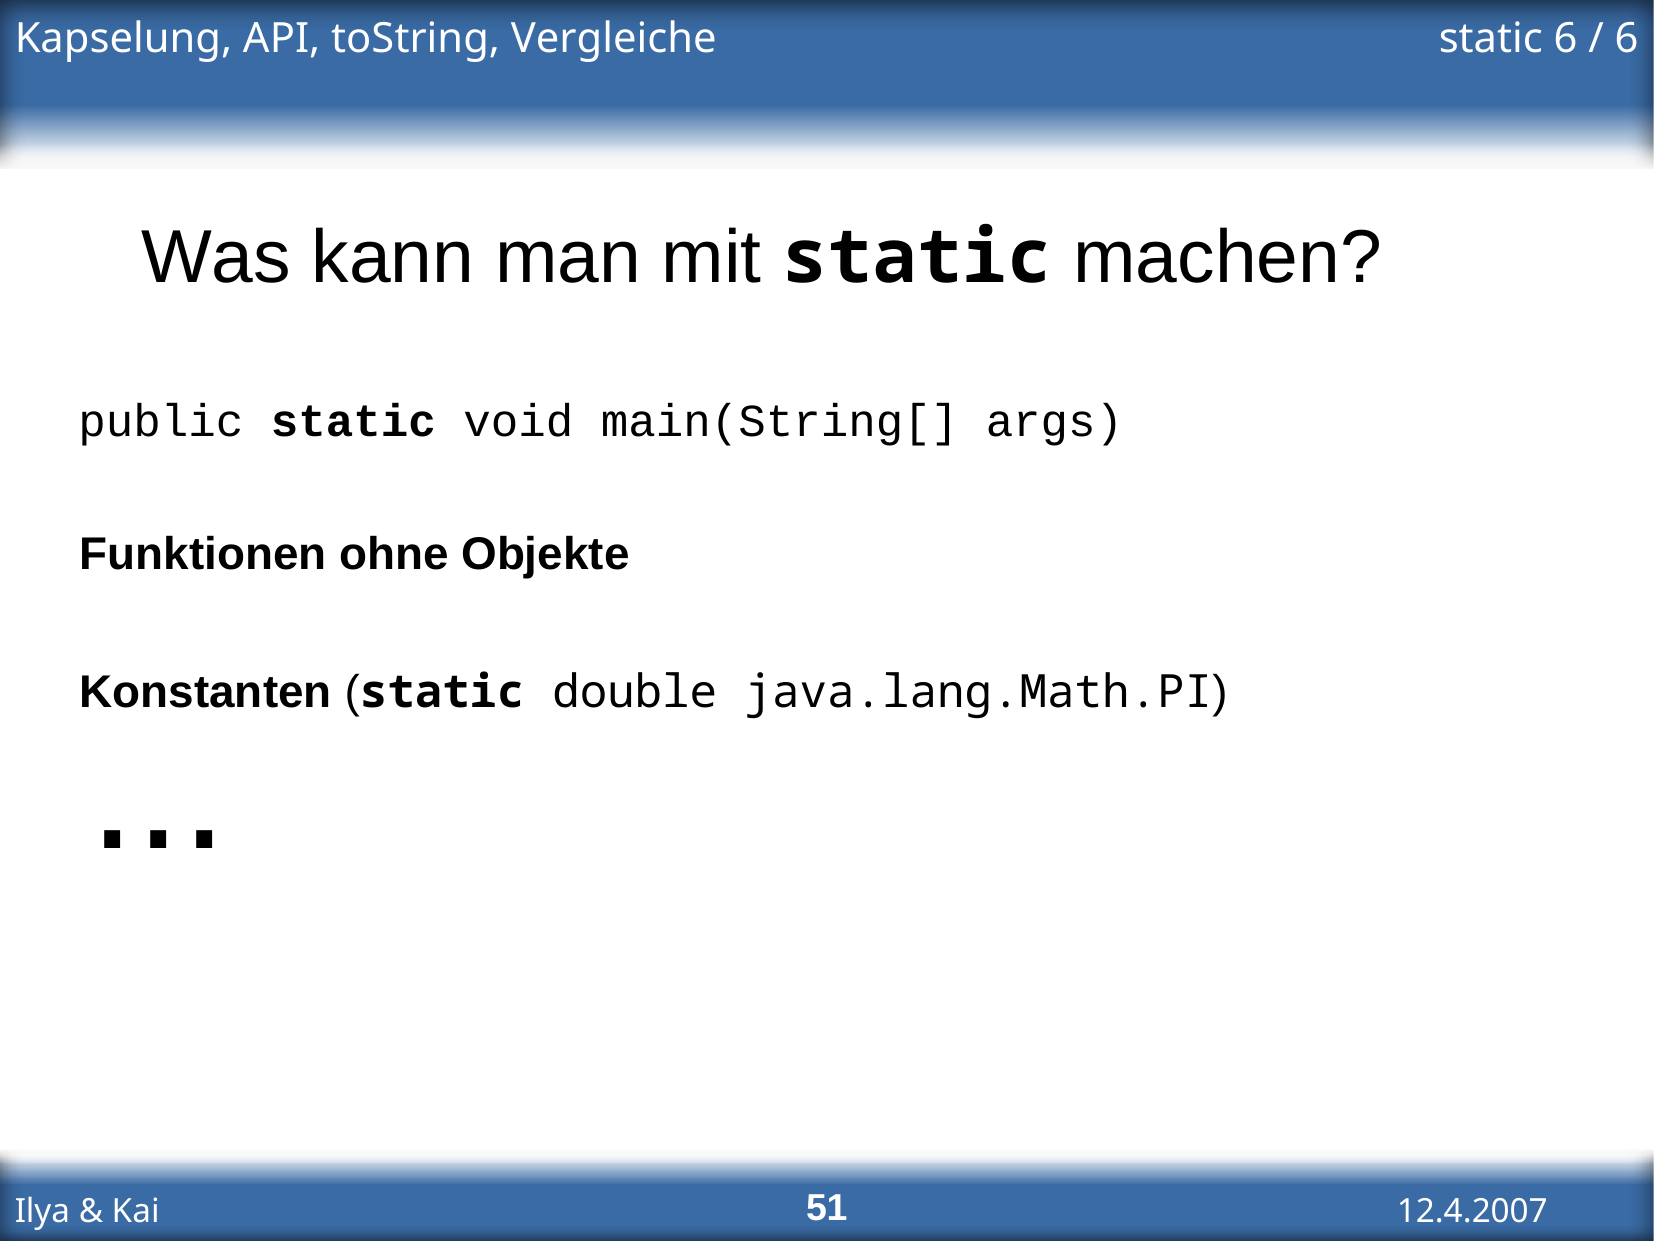

static 6 / 6
Was kann man mit static machen?
public static void main(String[] args)
Funktionen ohne Objekte
Konstanten (static double java.lang.Math.PI)
...
51